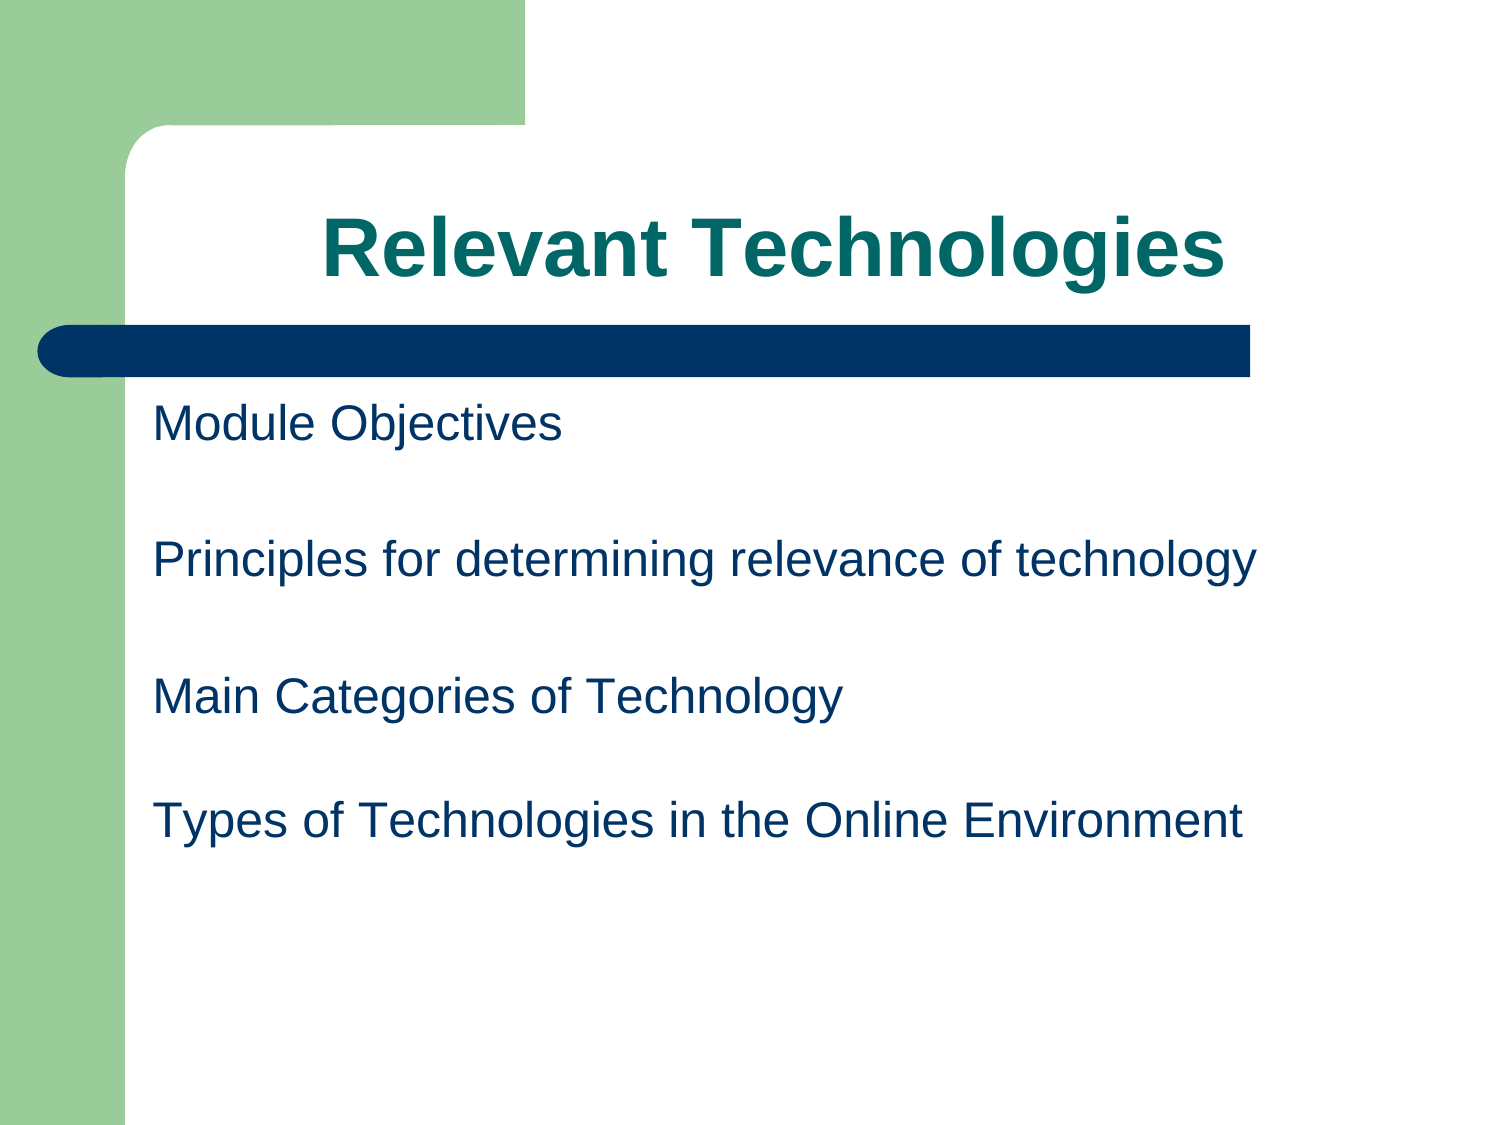

# Relevant Technologies
Module Objectives
Principles for determining relevance of technology
Main Categories of Technology
Types of Technologies in the Online Environment